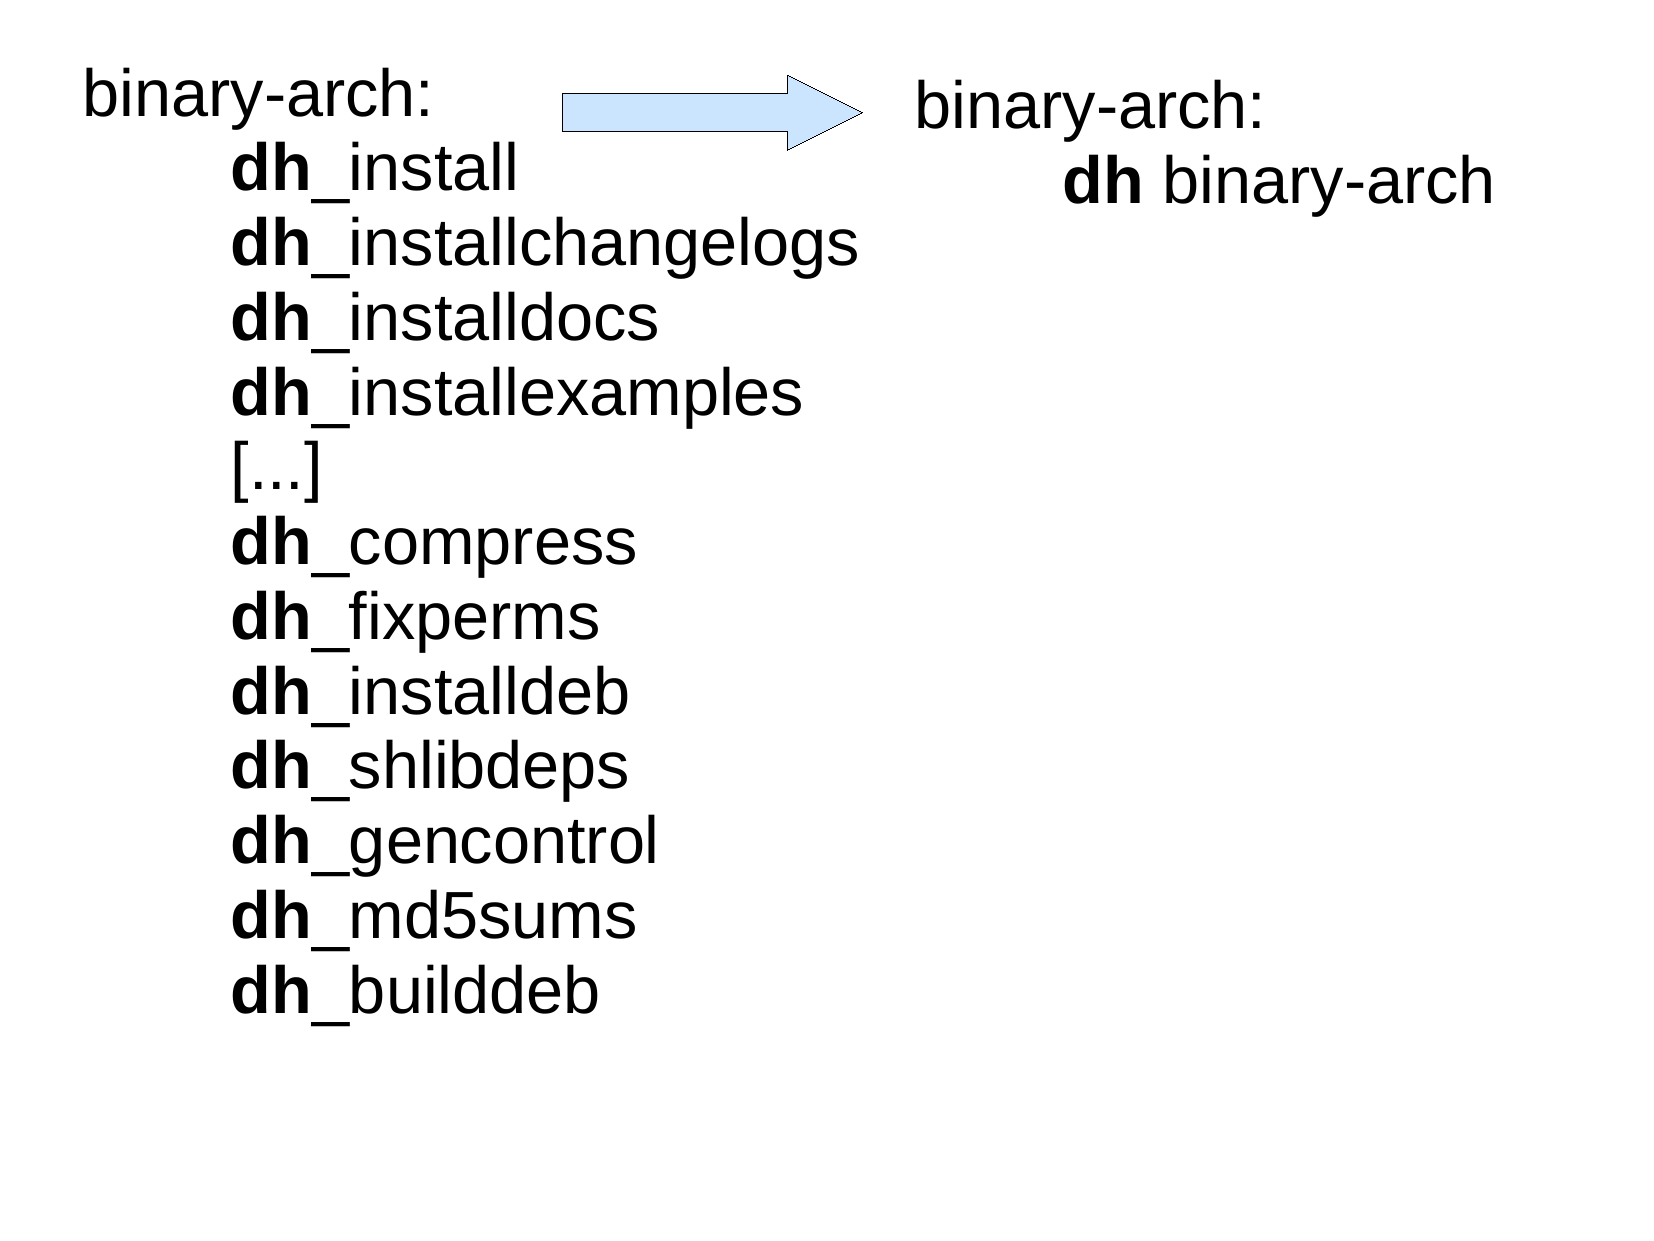

# binary-arch:
 dh_install
 dh_installchangelogs
 dh_installdocs
 dh_installexamples
 [...]
 dh_compress
 dh_fixperms
 dh_installdeb
 dh_shlibdeps
 dh_gencontrol
 dh_md5sums
 dh_builddeb
binary-arch:
 dh binary-arch